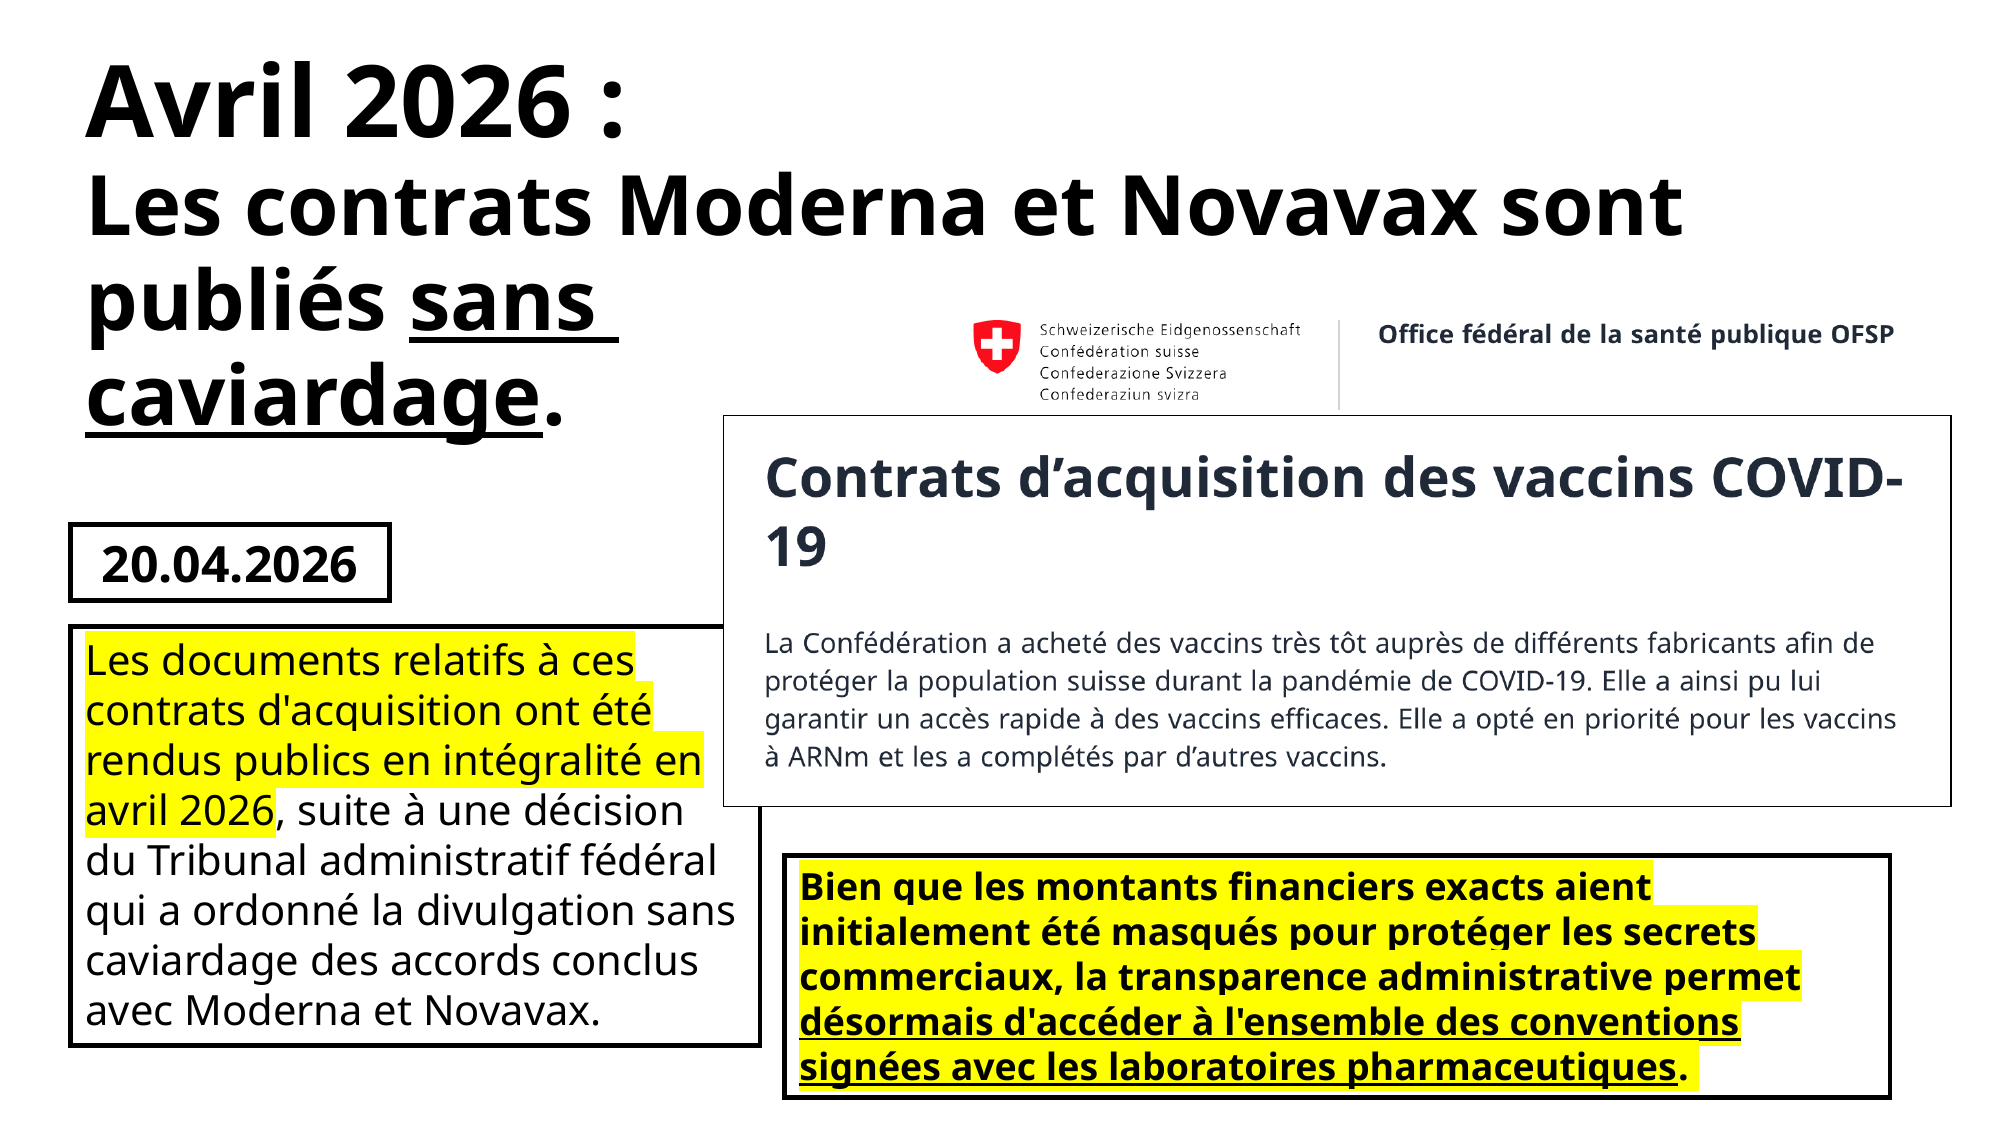

Avril 2026 :
Les contrats Moderna et Novavax sont publiés sans
caviardage.
20.04.2026
Les documents relatifs à ces contrats d'acquisition ont été rendus publics en intégralité en avril 2026, suite à une décision du Tribunal administratif fédéral qui a ordonné la divulgation sans caviardage des accords conclus avec Moderna et Novavax.
Bien que les montants financiers exacts aient initialement été masqués pour protéger les secrets commerciaux, la transparence administrative permet désormais d'accéder à l'ensemble des conventions signées avec les laboratoires pharmaceutiques.